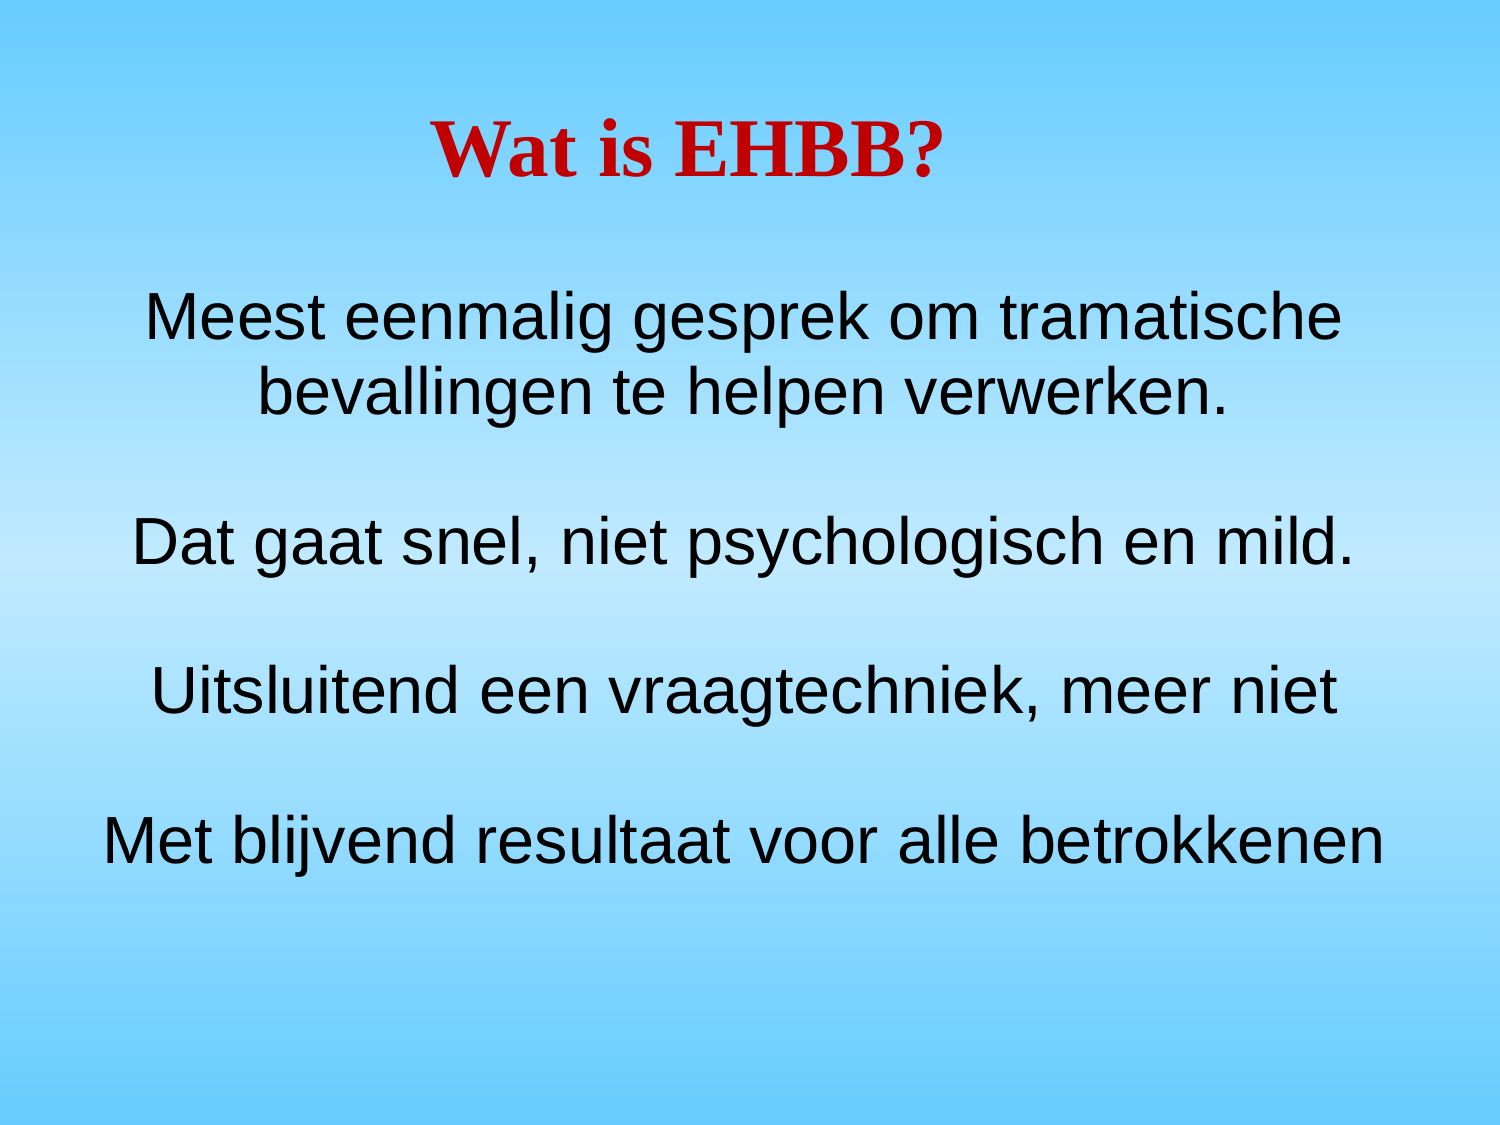

# Wat is EHBB?
Meest eenmalig gesprek om tramatische bevallingen te helpen verwerken.
Dat gaat snel, niet psychologisch en mild.
Uitsluitend een vraagtechniek, meer niet
Met blijvend resultaat voor alle betrokkenen